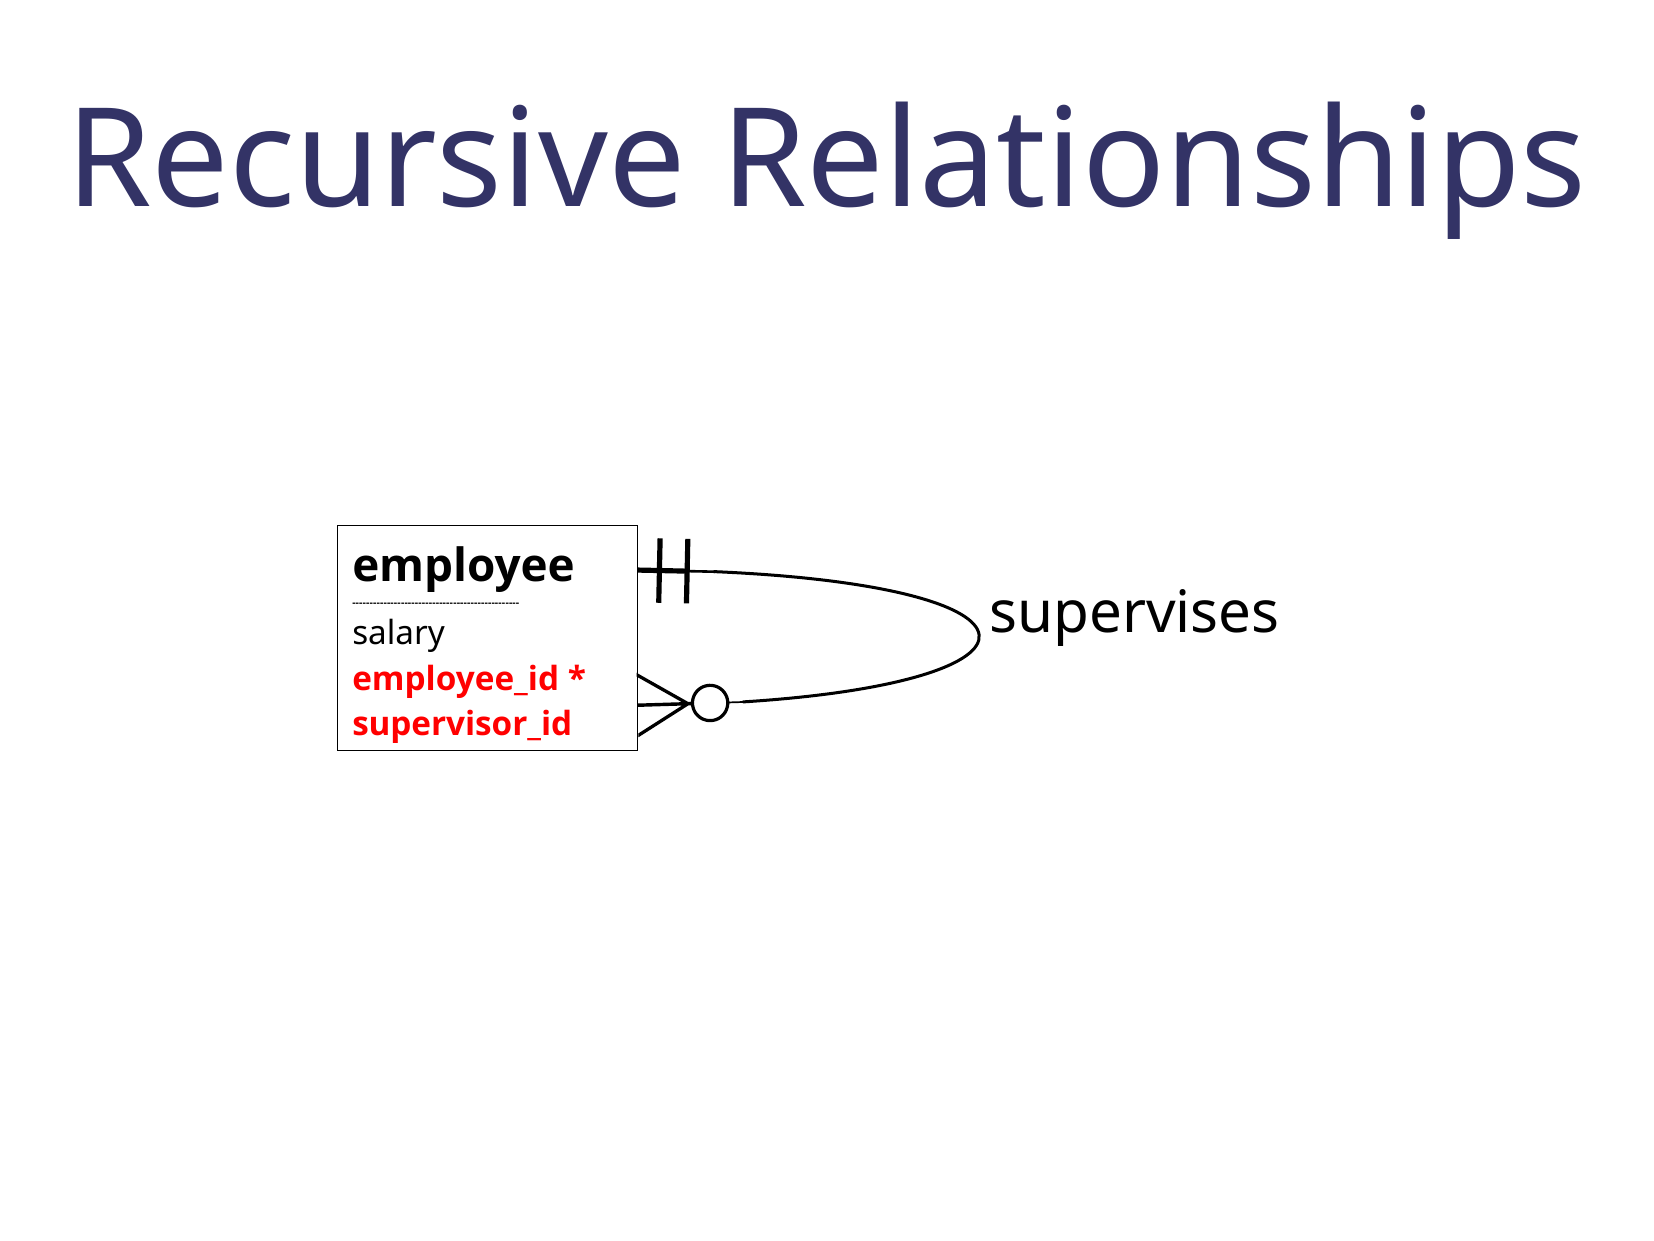

# Recursive Relationships
employee
------------------------------------------------
salary
employee_id *
supervisor_id
supervises